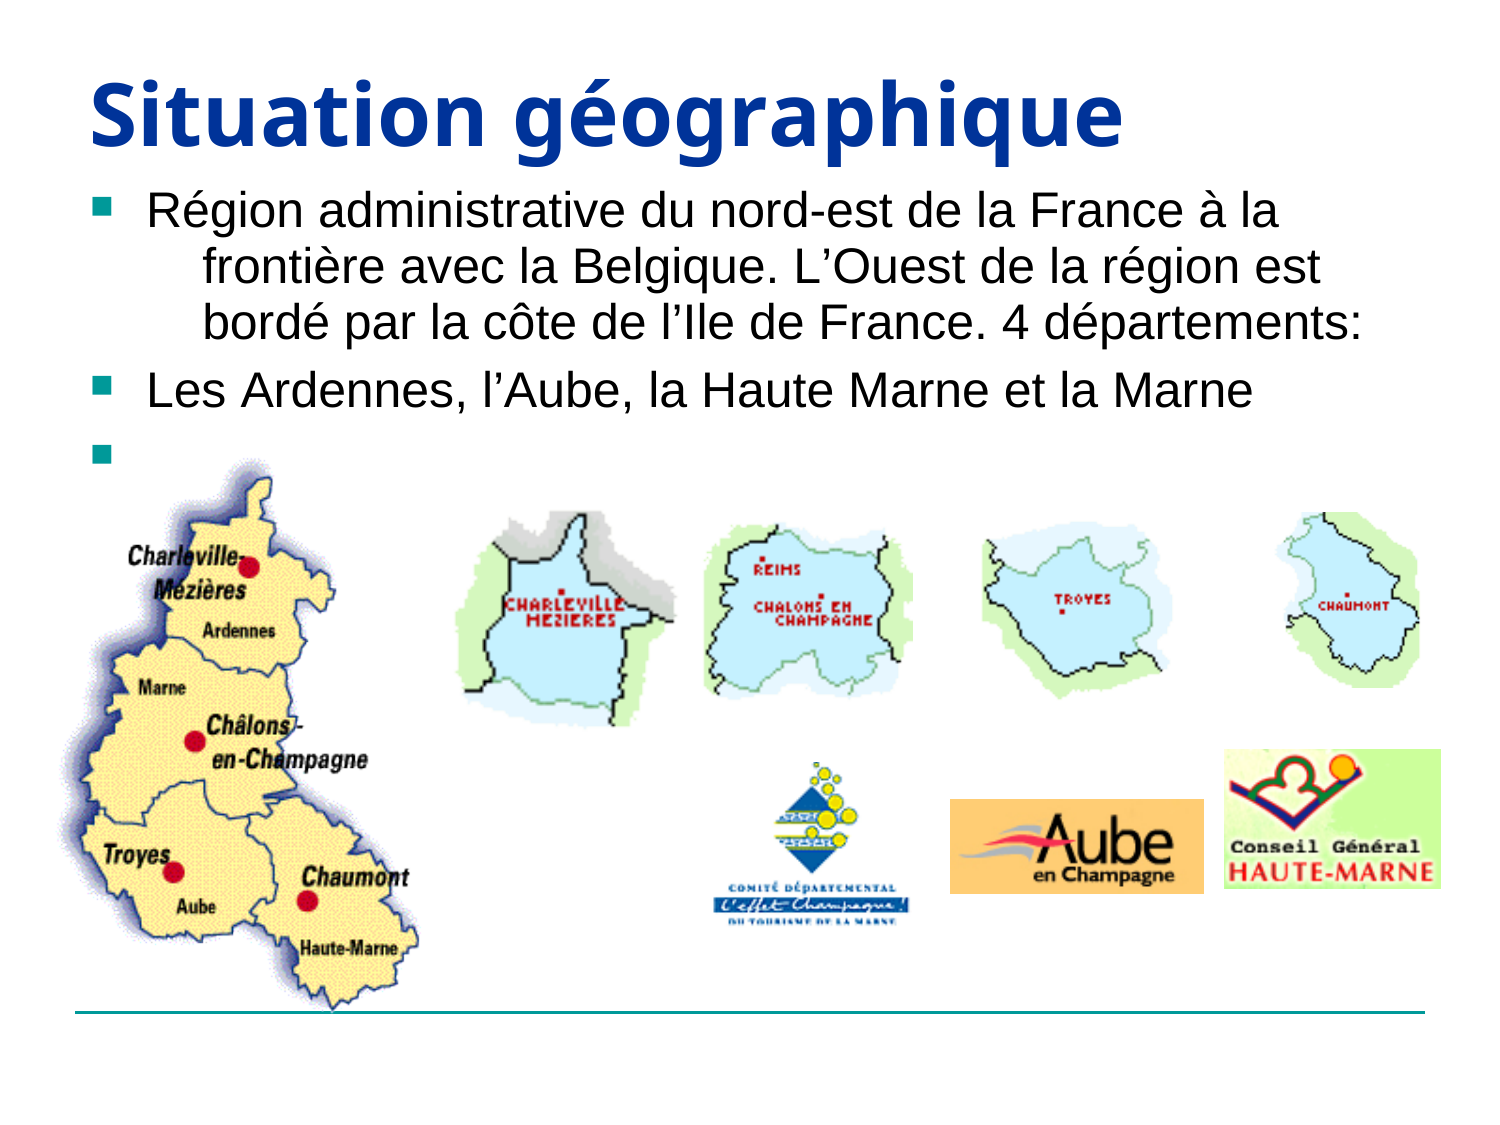

# Situation géographique
Région administrative du nord-est de la France à la frontière avec la Belgique. L’Ouest de la région est bordé par la côte de l’Ile de France. 4 départements:
Les Ardennes, l’Aube, la Haute Marne et la Marne